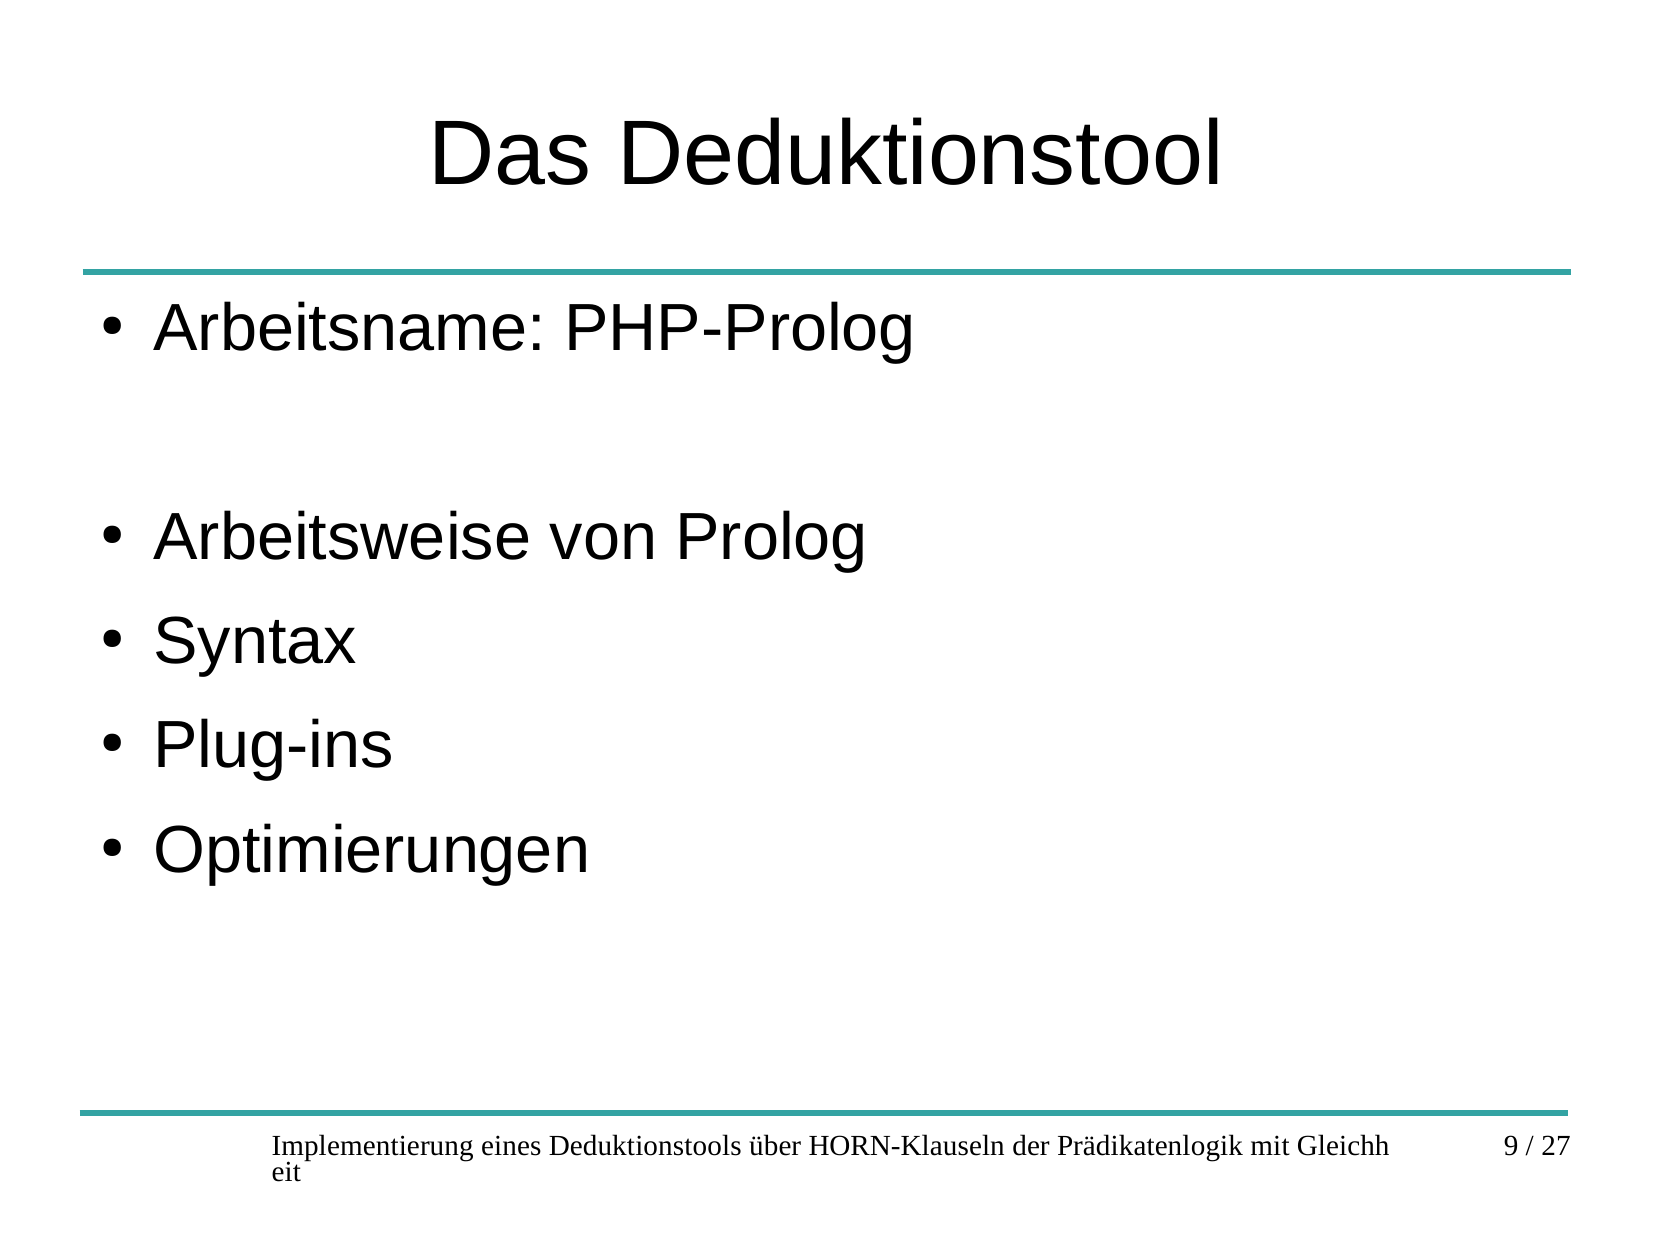

# Das Deduktionstool
Arbeitsname: PHP-Prolog
Arbeitsweise von Prolog
Syntax
Plug-ins
Optimierungen
Implementierung eines Deduktionstools über HORN-Klauseln der Prädikatenlogik mit Gleichheit
9